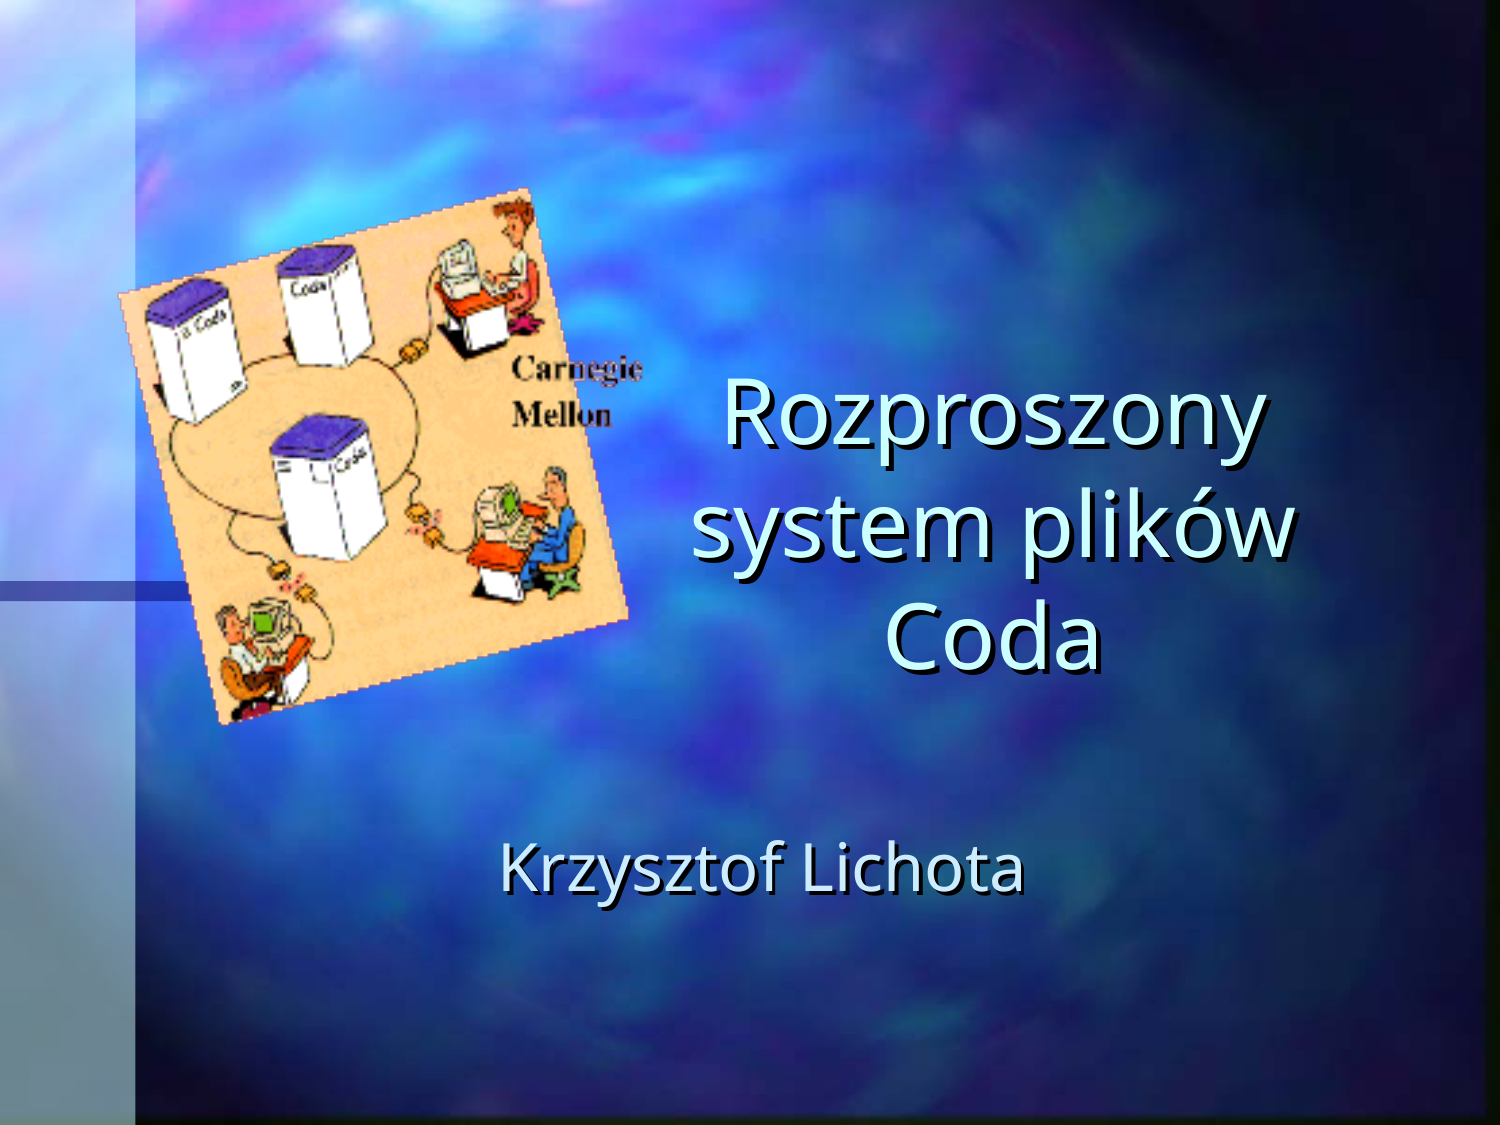

# Rozproszony system plików Coda
Krzysztof Lichota